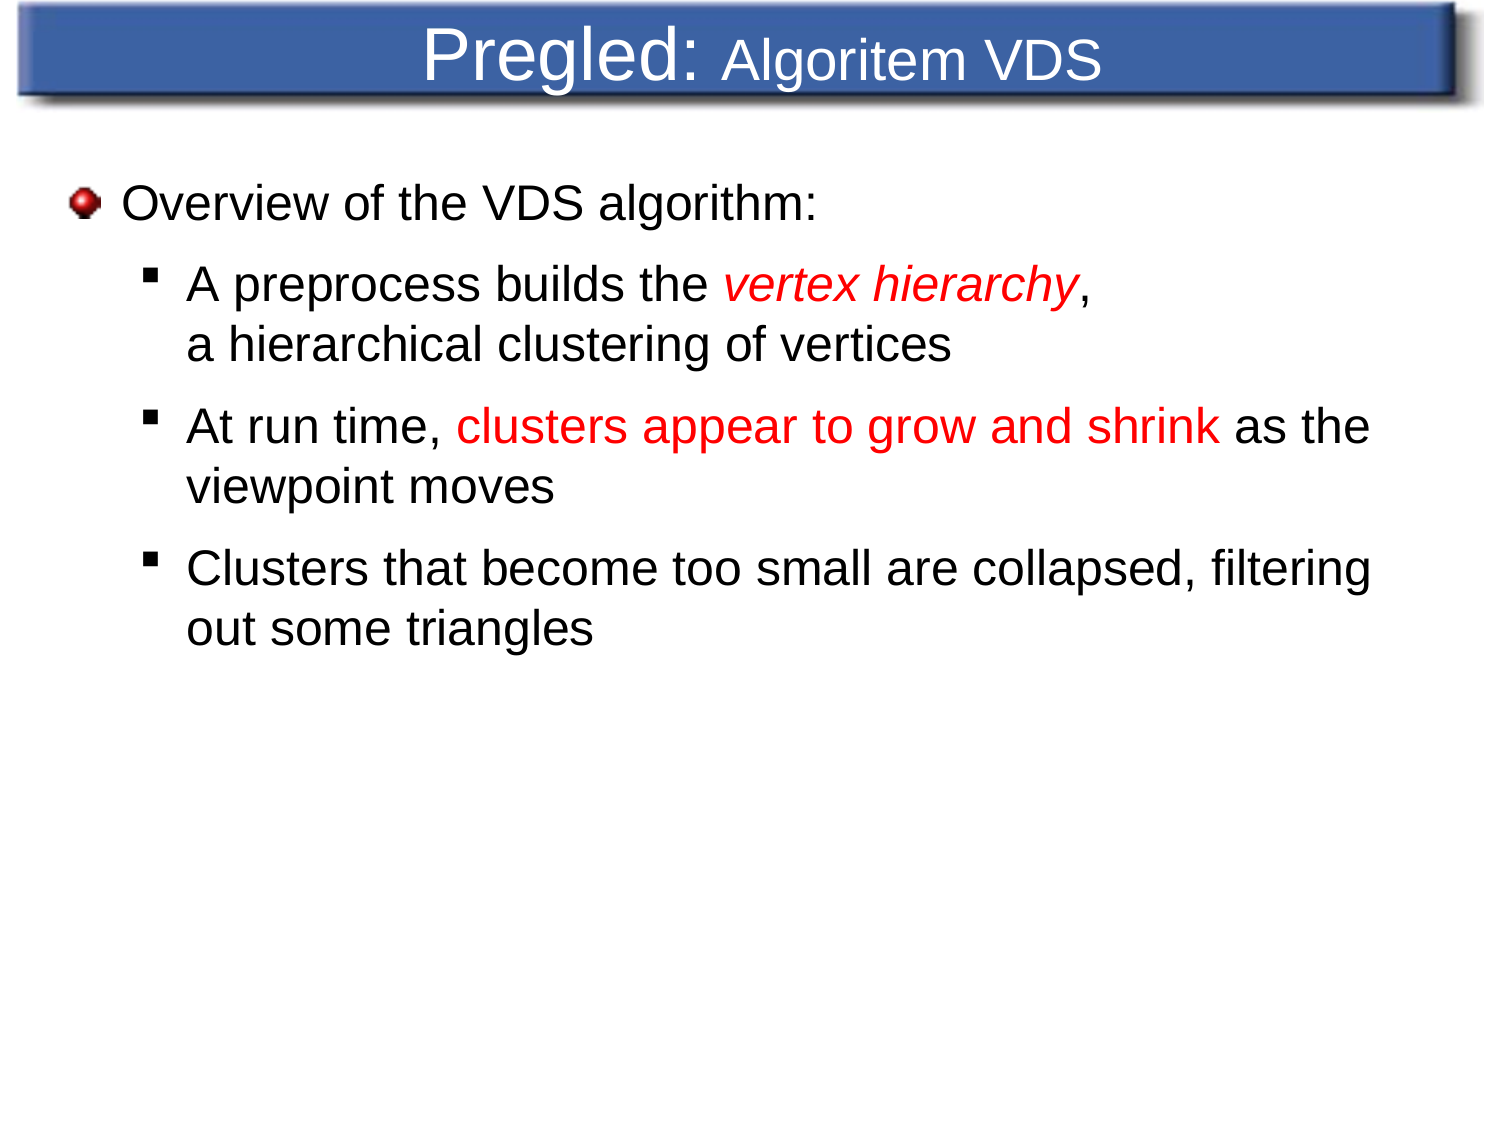

# Pregled: Algoritem VDS
Overview of the VDS algorithm:
A preprocess builds the vertex hierarchy,
a hierarchical clustering of vertices
At run time, clusters appear to grow and shrink as the viewpoint moves
Clusters that become too small are collapsed, filtering out some triangles